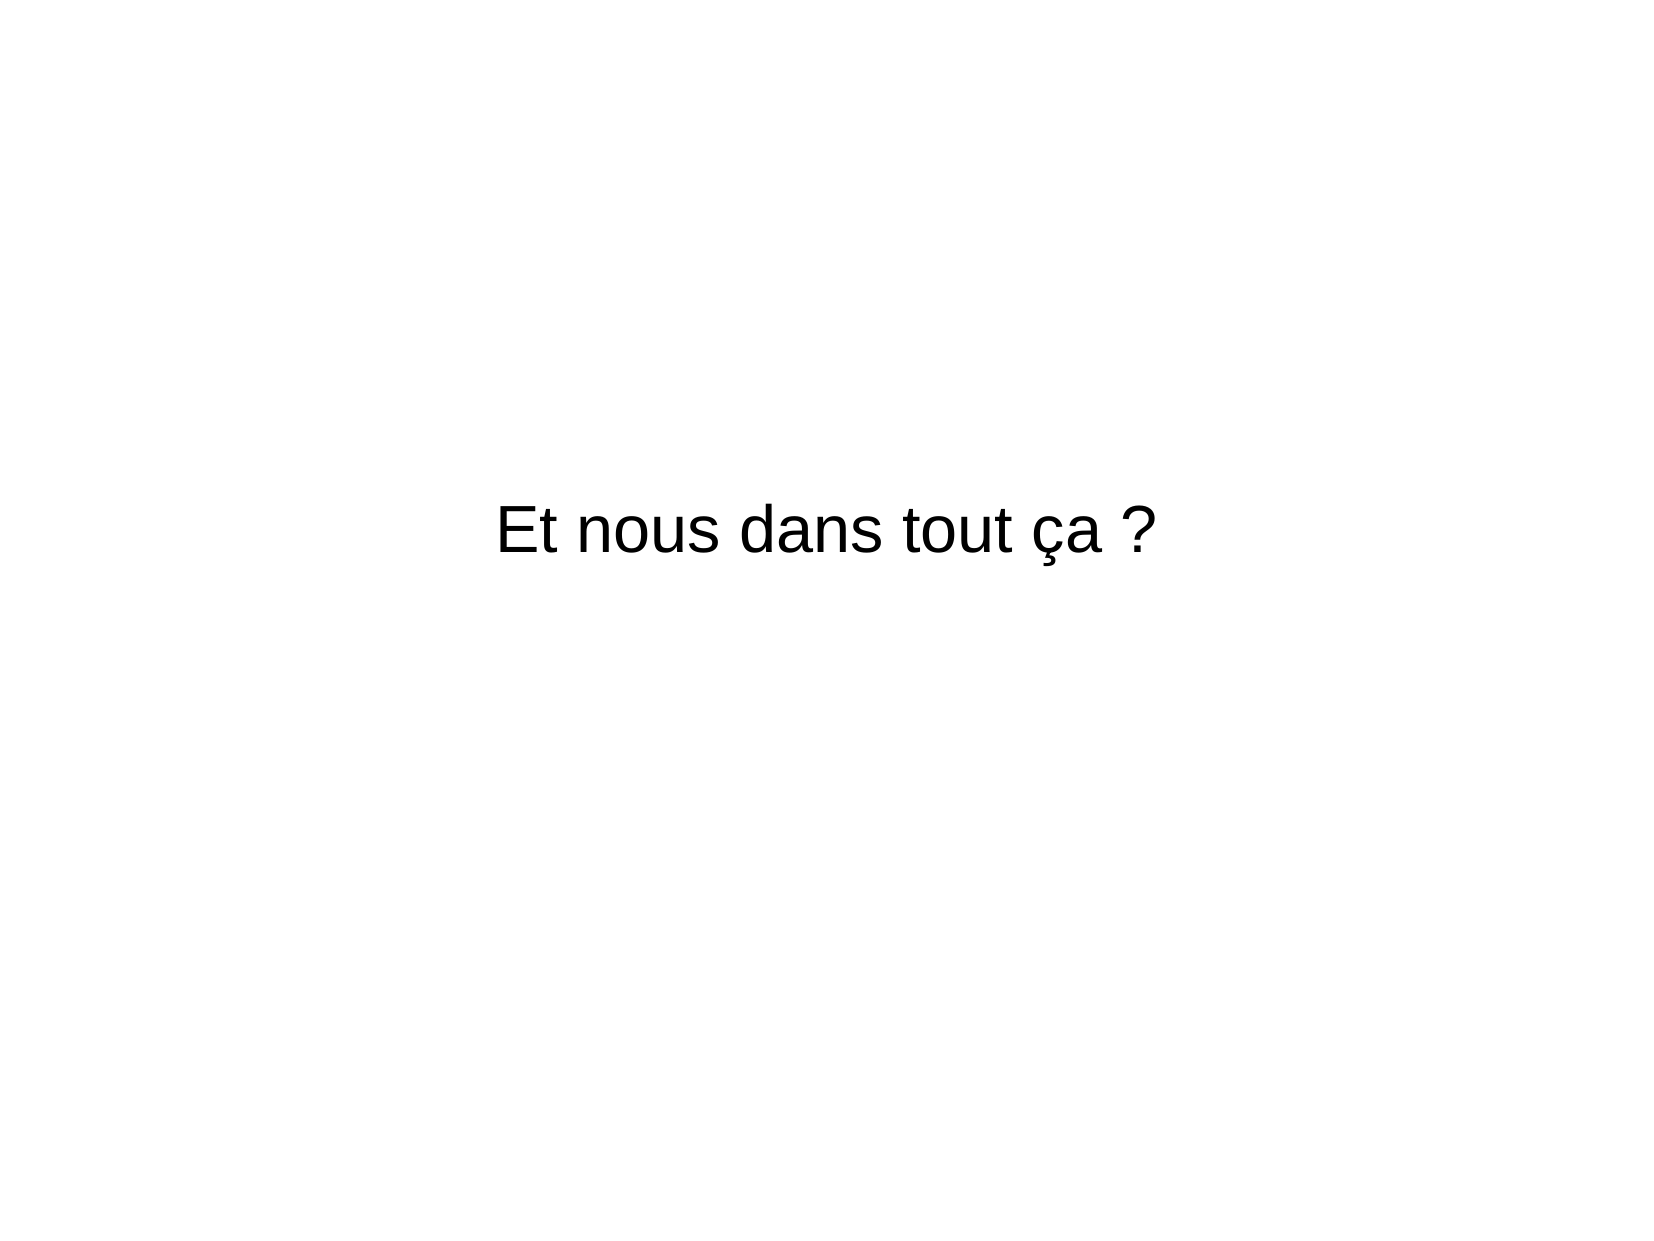

# Et nous dans tout ça ?